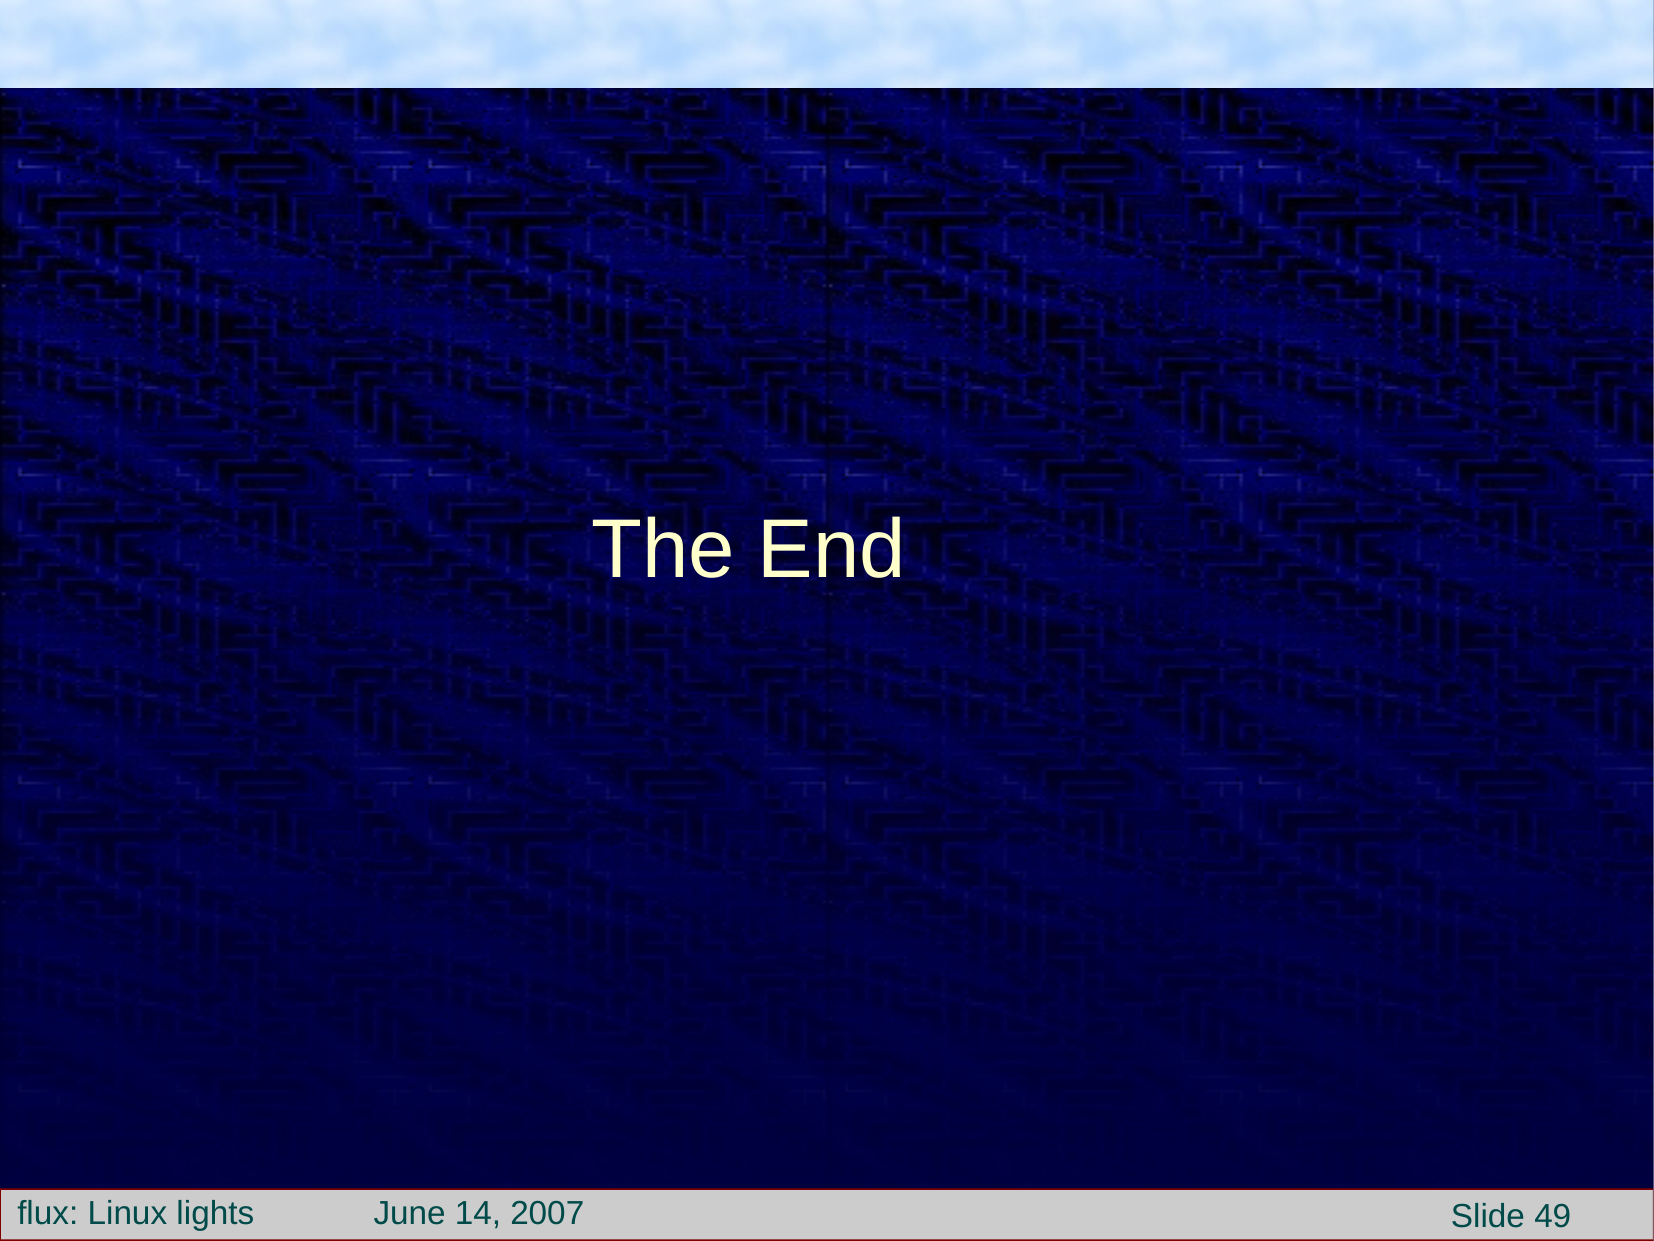

The End
flux: Linux lights	June 14, 2007
Slide